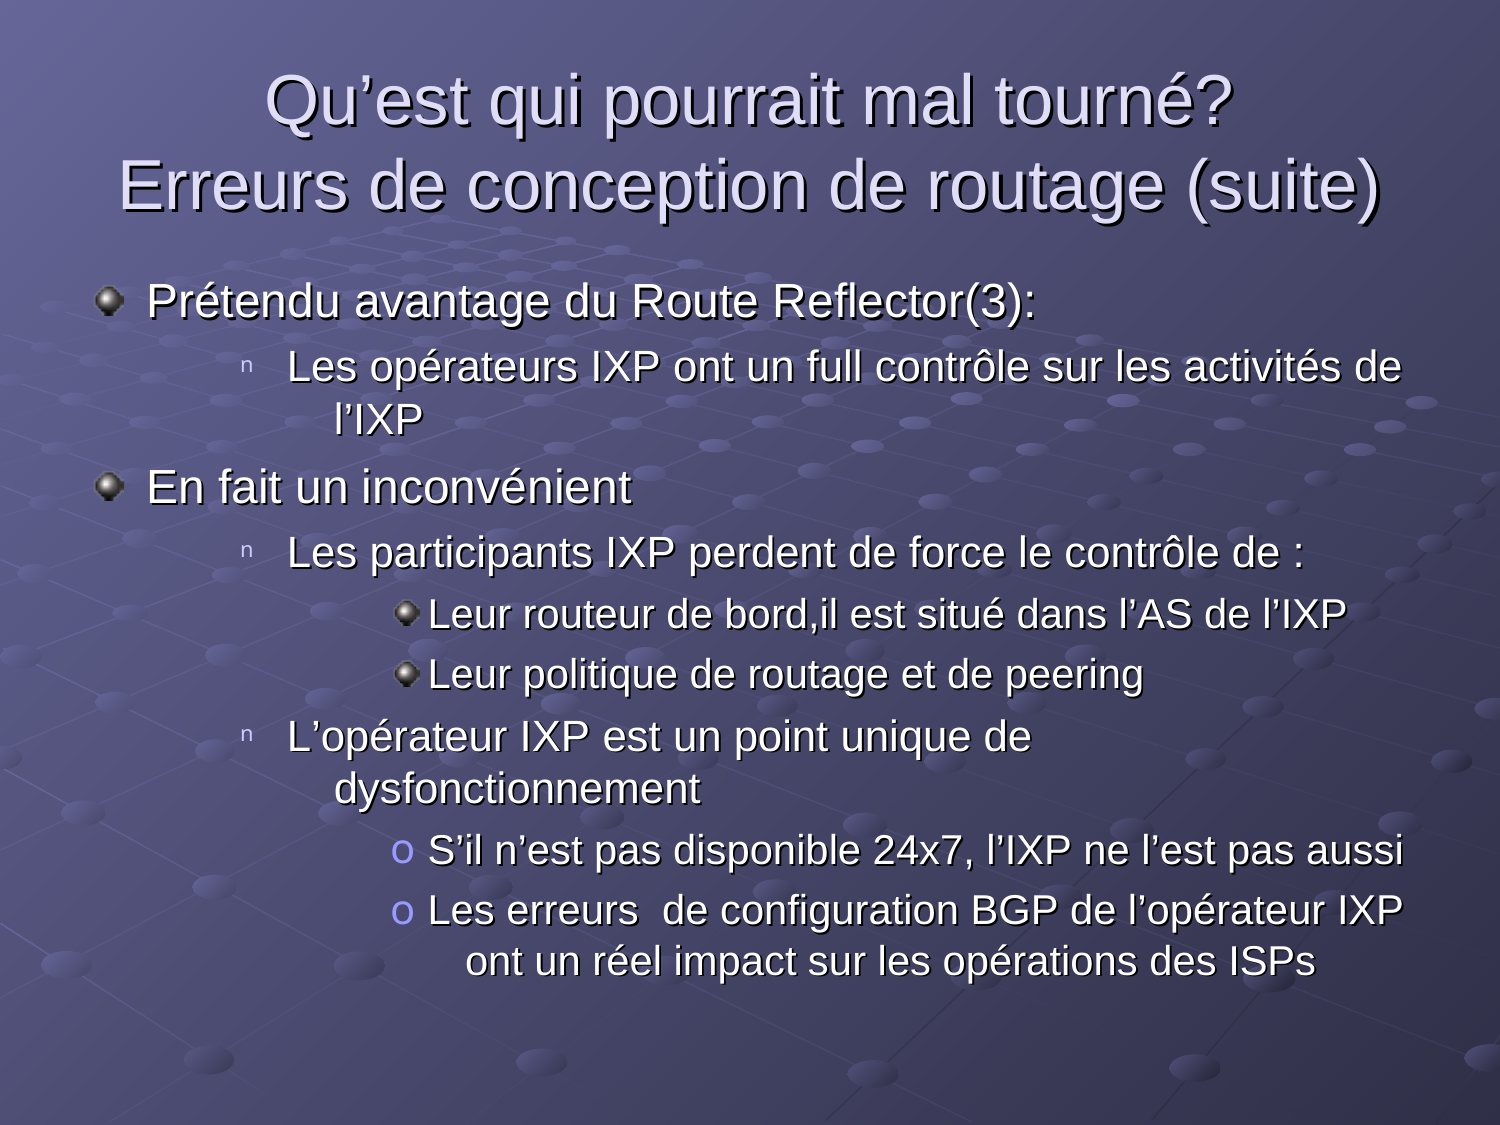

# Qu’est qui pourrait mal tourné? Erreurs de conception de routage (suite)
Prétendu avantage du Route Reflector(3):
Les opérateurs IXP ont un full contrôle sur les activités de l’IXP
En fait un inconvénient
Les participants IXP perdent de force le contrôle de :
Leur routeur de bord,il est situé dans l’AS de l’IXP
Leur politique de routage et de peering
L’opérateur IXP est un point unique de dysfonctionnement
S’il n’est pas disponible 24x7, l’IXP ne l’est pas aussi
Les erreurs de configuration BGP de l’opérateur IXP ont un réel impact sur les opérations des ISPs